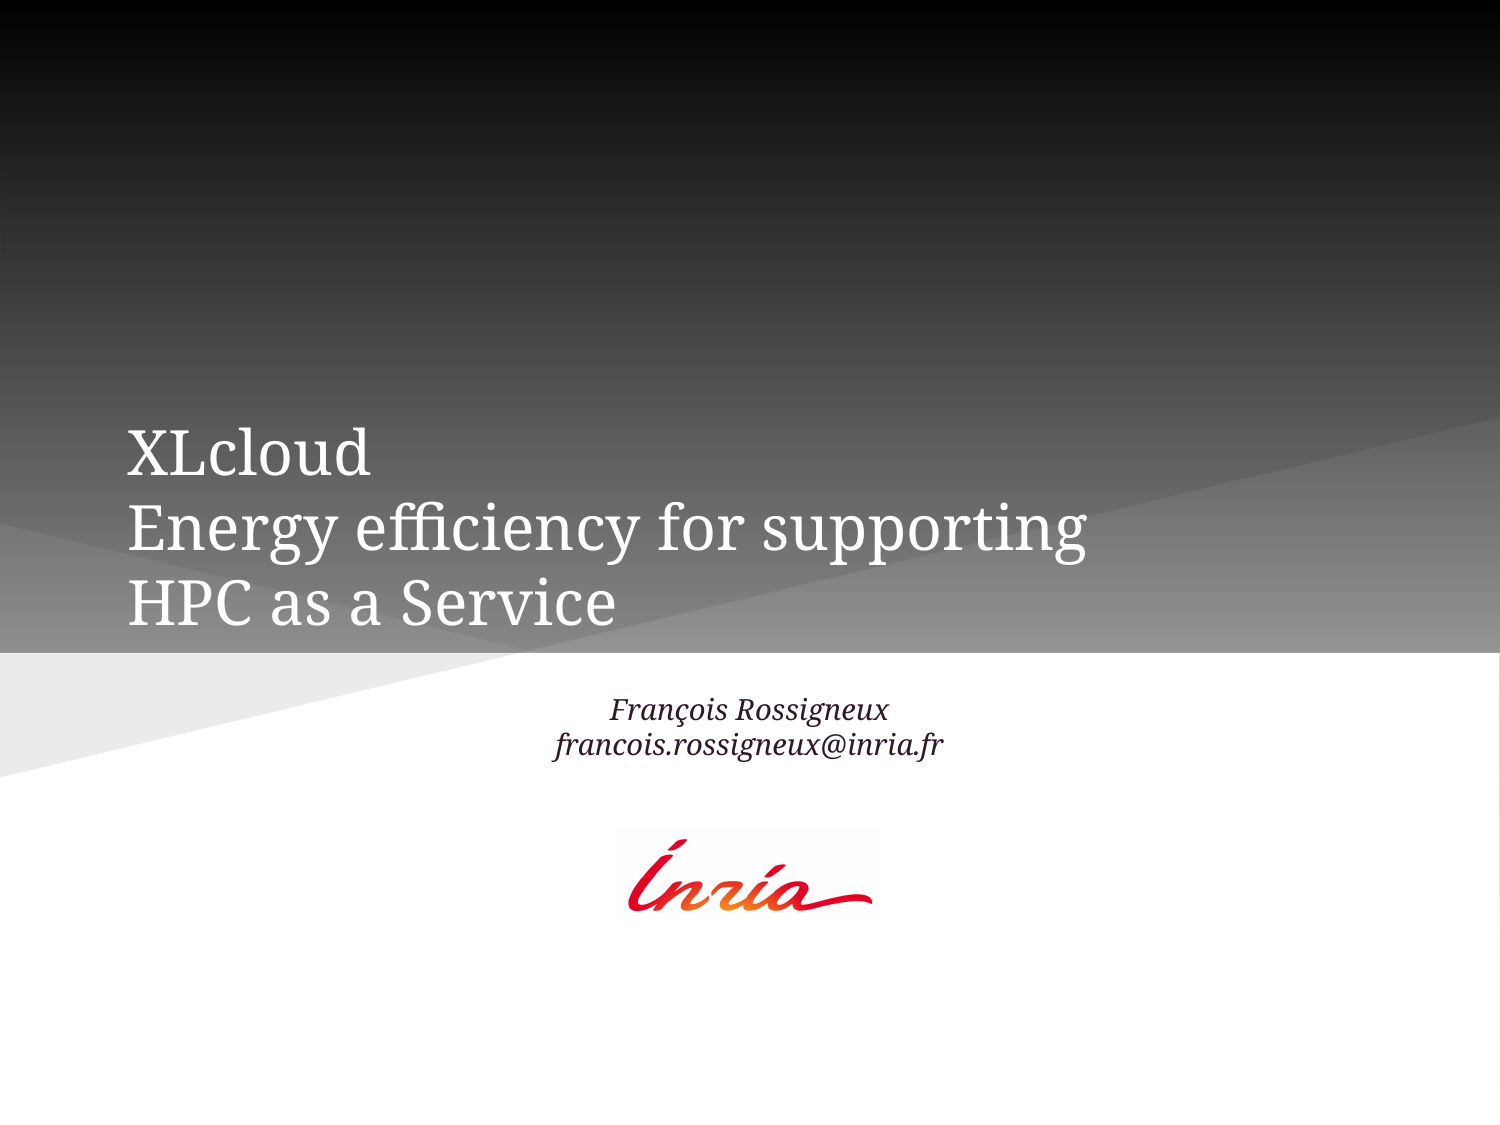

# XLcloud Energy efficiency for supporting HPC as a Service
François Rossigneux
francois.rossigneux@inria.fr
November 29, 2013 - Université de Lille